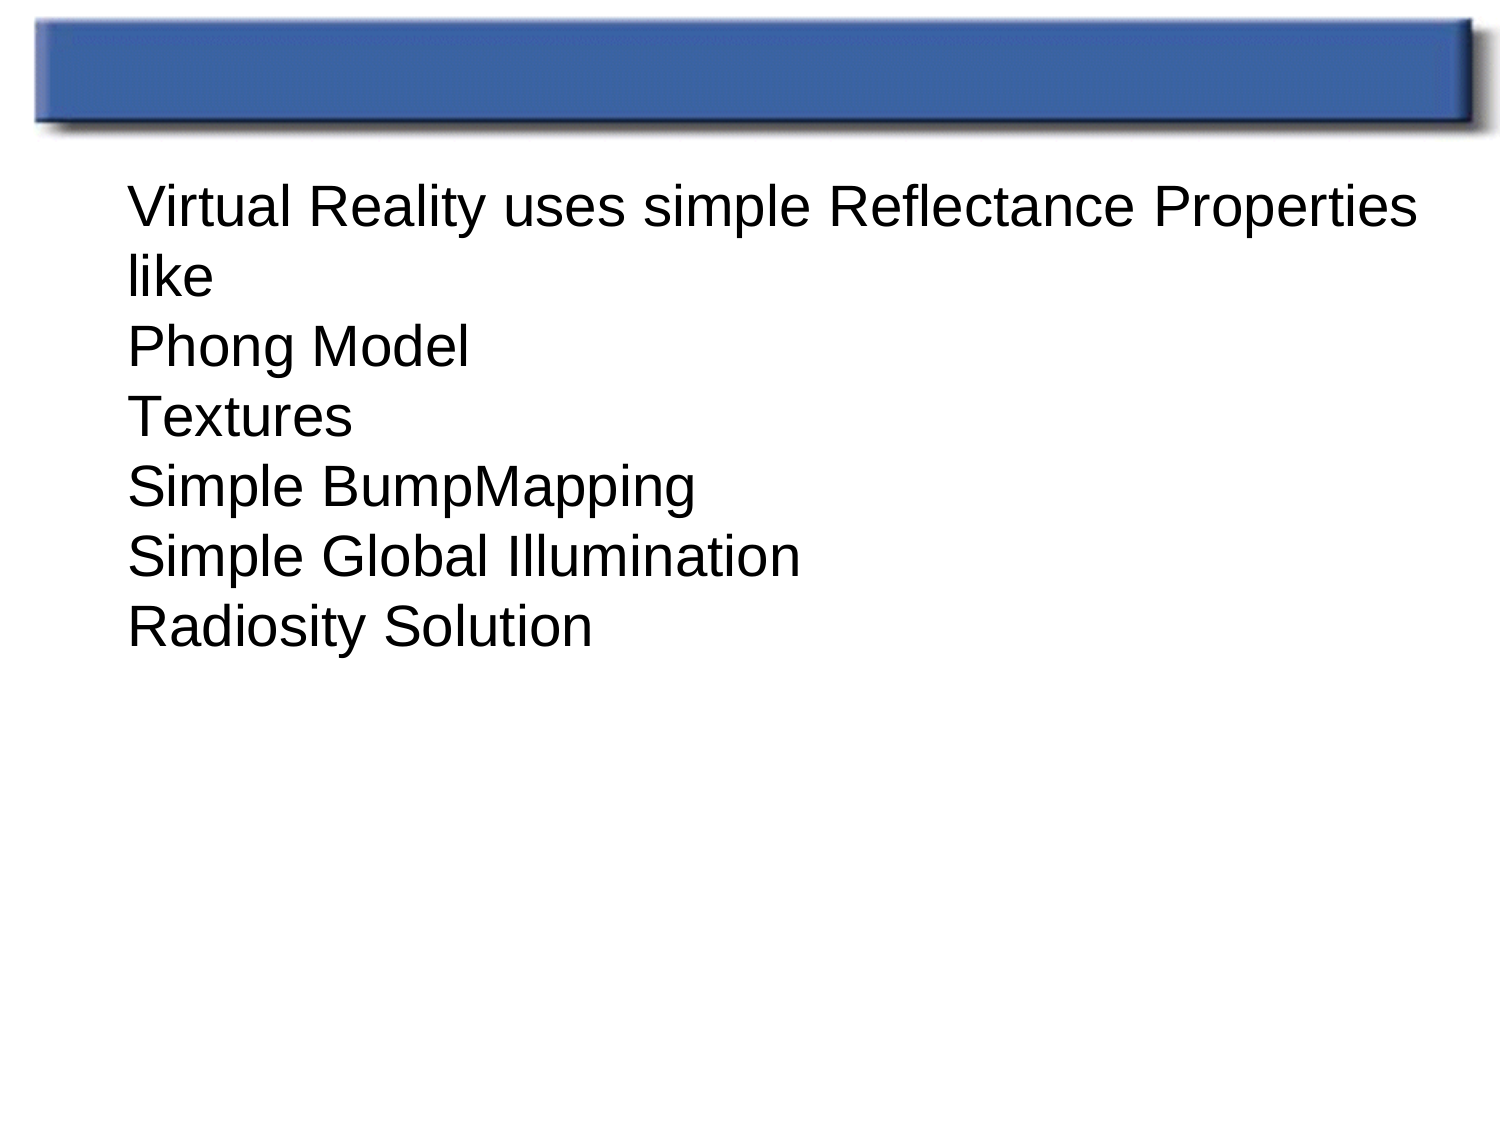

Virtual Reality uses simple Reflectance Properties like
Phong Model
Textures
Simple BumpMapping
Simple Global Illumination
Radiosity Solution